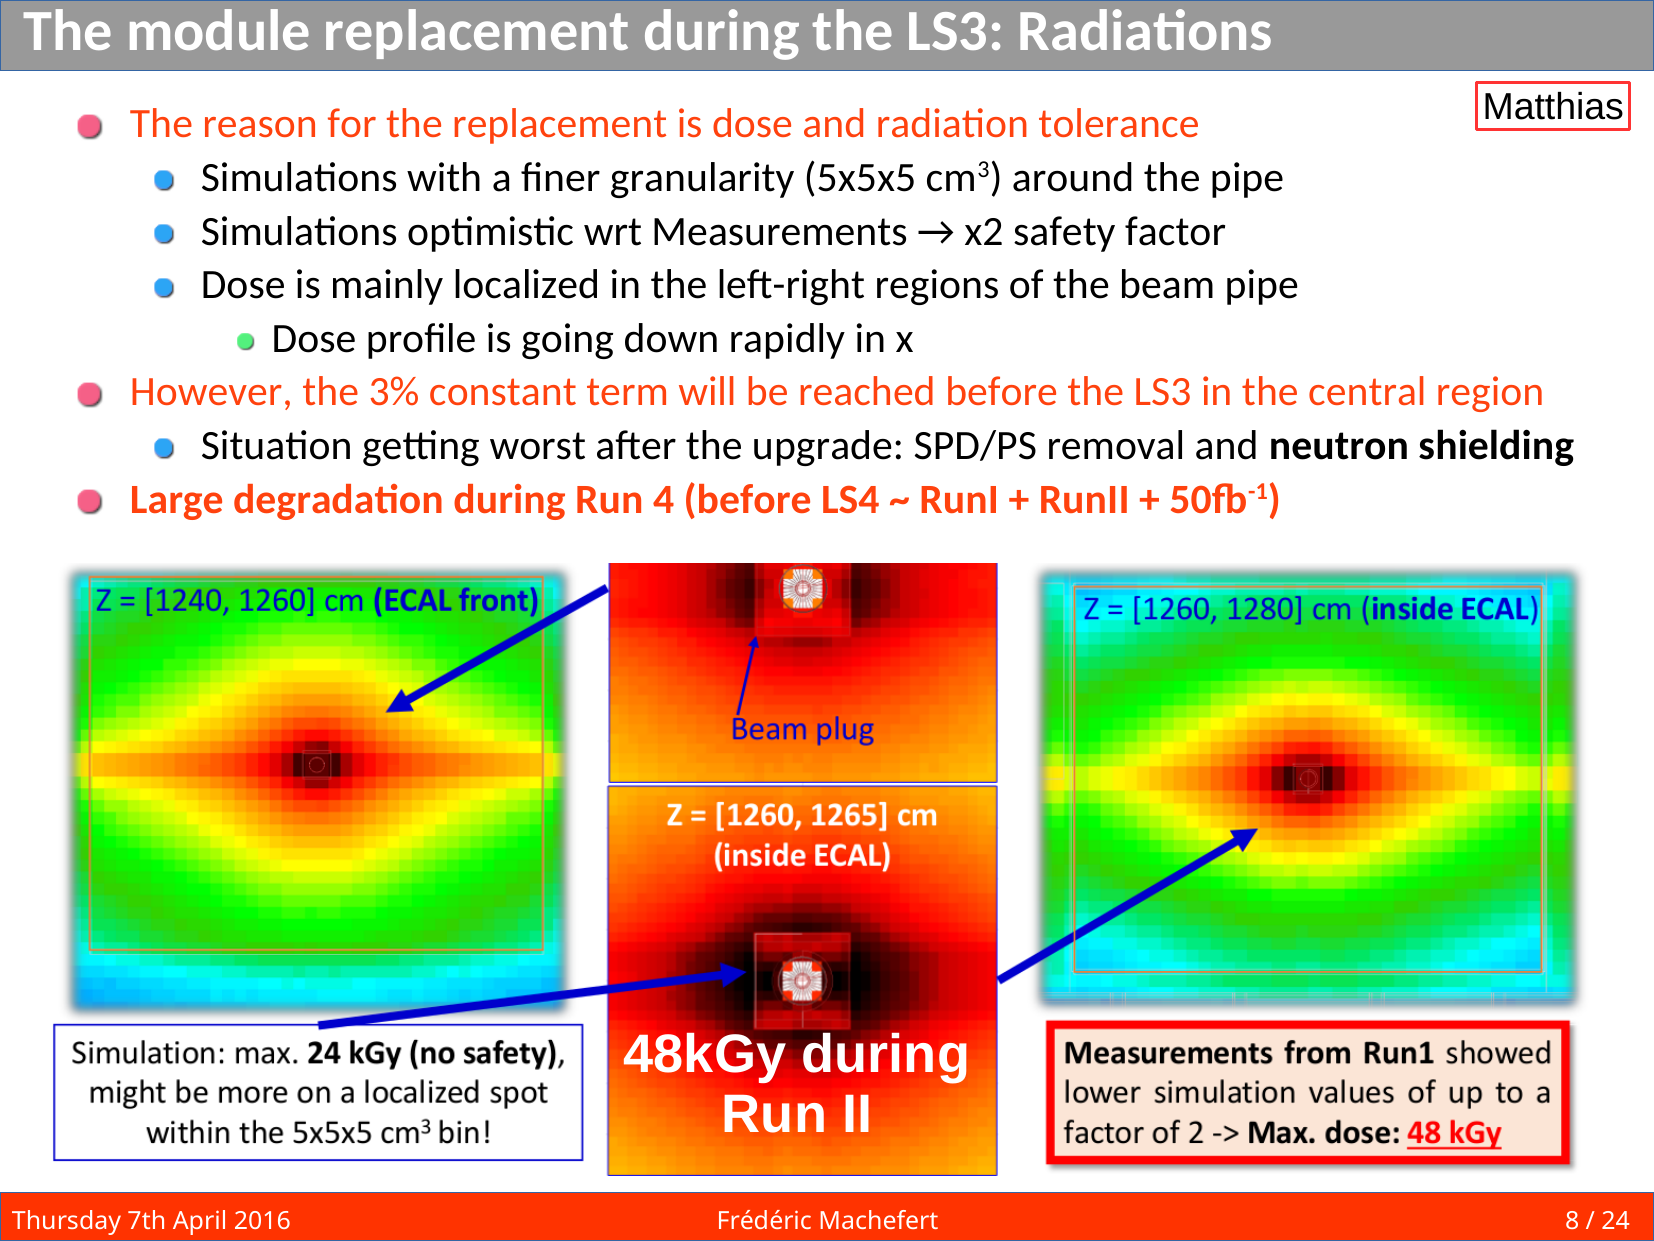

The module replacement during the LS3: Radiations
Matthias
# The reason for the replacement is dose and radiation tolerance
Simulations with a finer granularity (5x5x5 cm3) around the pipe
Simulations optimistic wrt Measurements → x2 safety factor
Dose is mainly localized in the left-right regions of the beam pipe
Dose profile is going down rapidly in x
However, the 3% constant term will be reached before the LS3 in the central region
Situation getting worst after the upgrade: SPD/PS removal and neutron shielding
Large degradation during Run 4 (before LS4 ~ RunI + RunII + 50fb-1)
48kGy during Run II